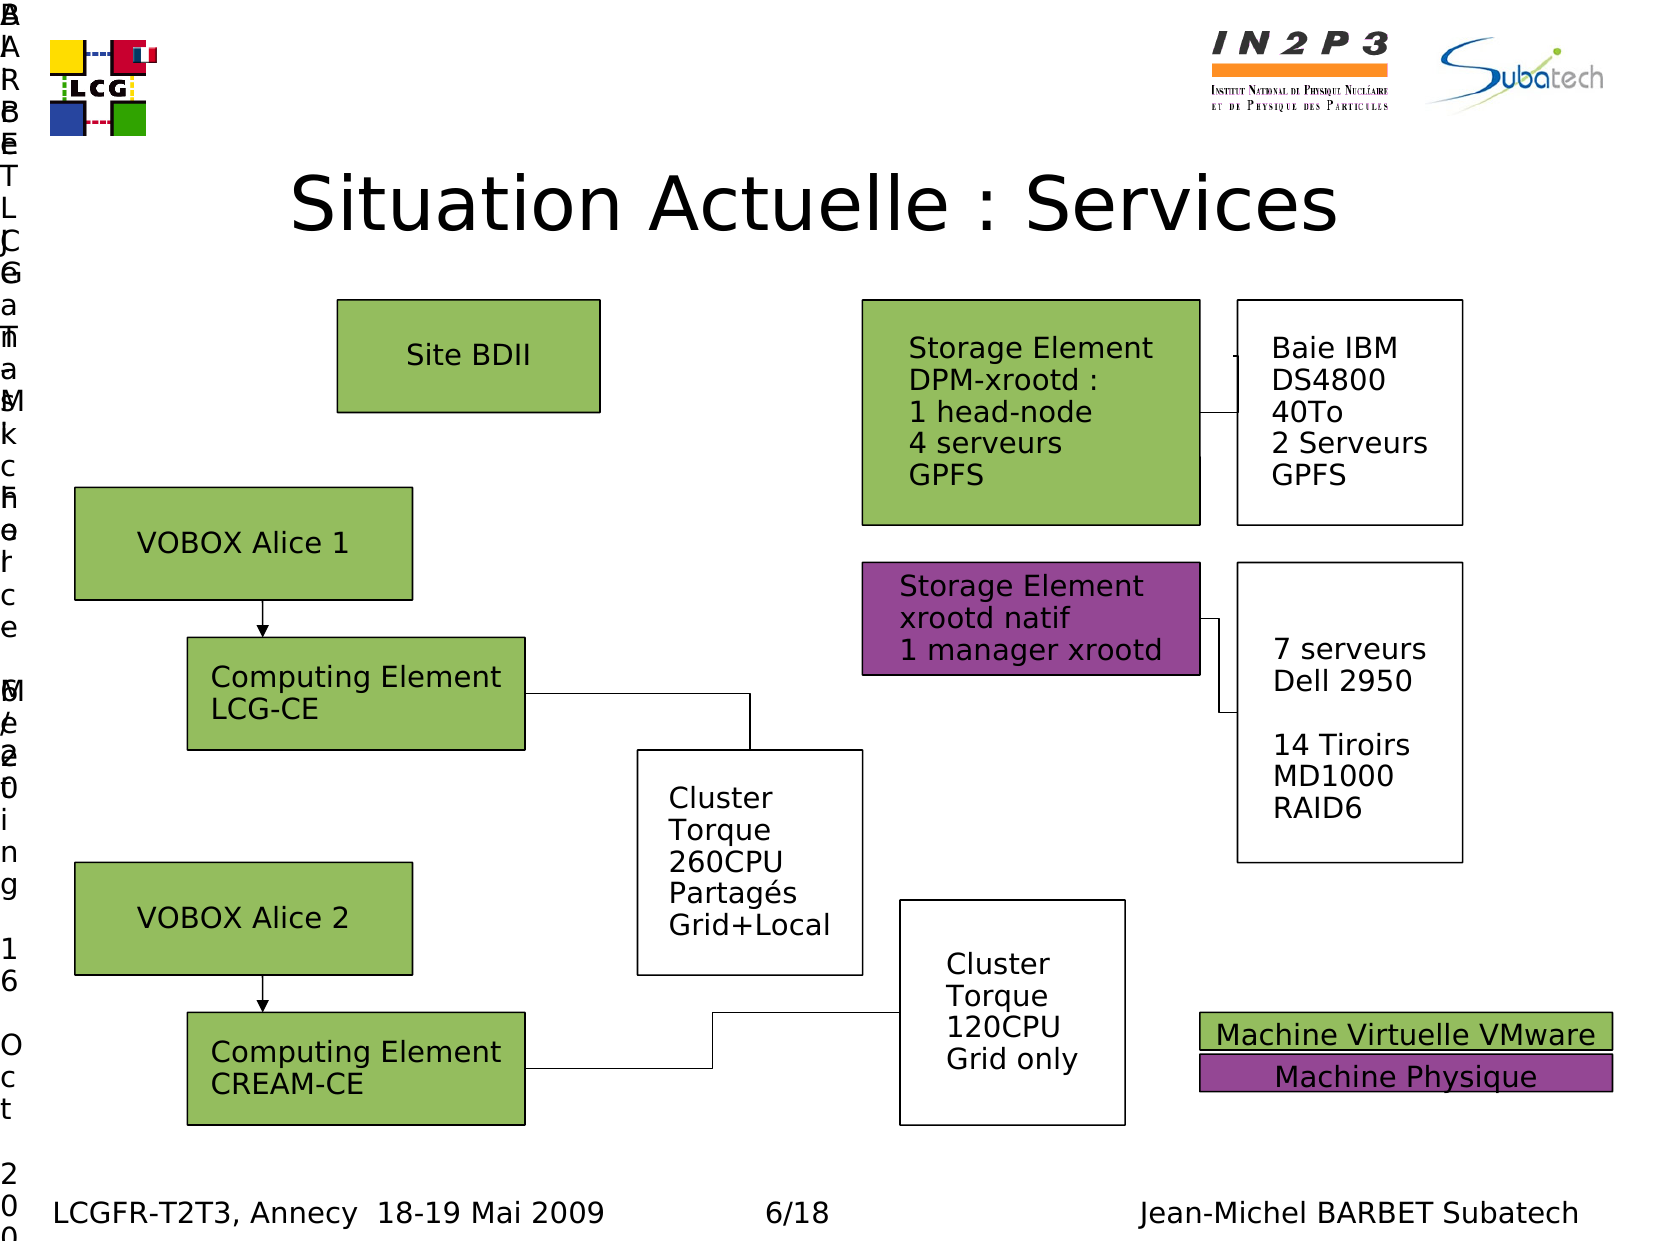

# Situation Actuelle : Services
Site BDII
Storage Element
DPM-xrootd :
1 head-node
4 serveurs
GPFS
Baie IBM
DS4800
40To
2 Serveurs
GPFS
VOBOX Alice 1
Storage Element
xrootd natif
1 manager xrootd
7 serveurs
Dell 2950
14 Tiroirs
MD1000
RAID6
Computing Element
LCG-CE
Cluster
Torque
260CPU
Partagés
Grid+Local
VOBOX Alice 2
Cluster
Torque
120CPU
Grid only
Computing Element
CREAM-CE
Machine Virtuelle VMware
Machine Physique